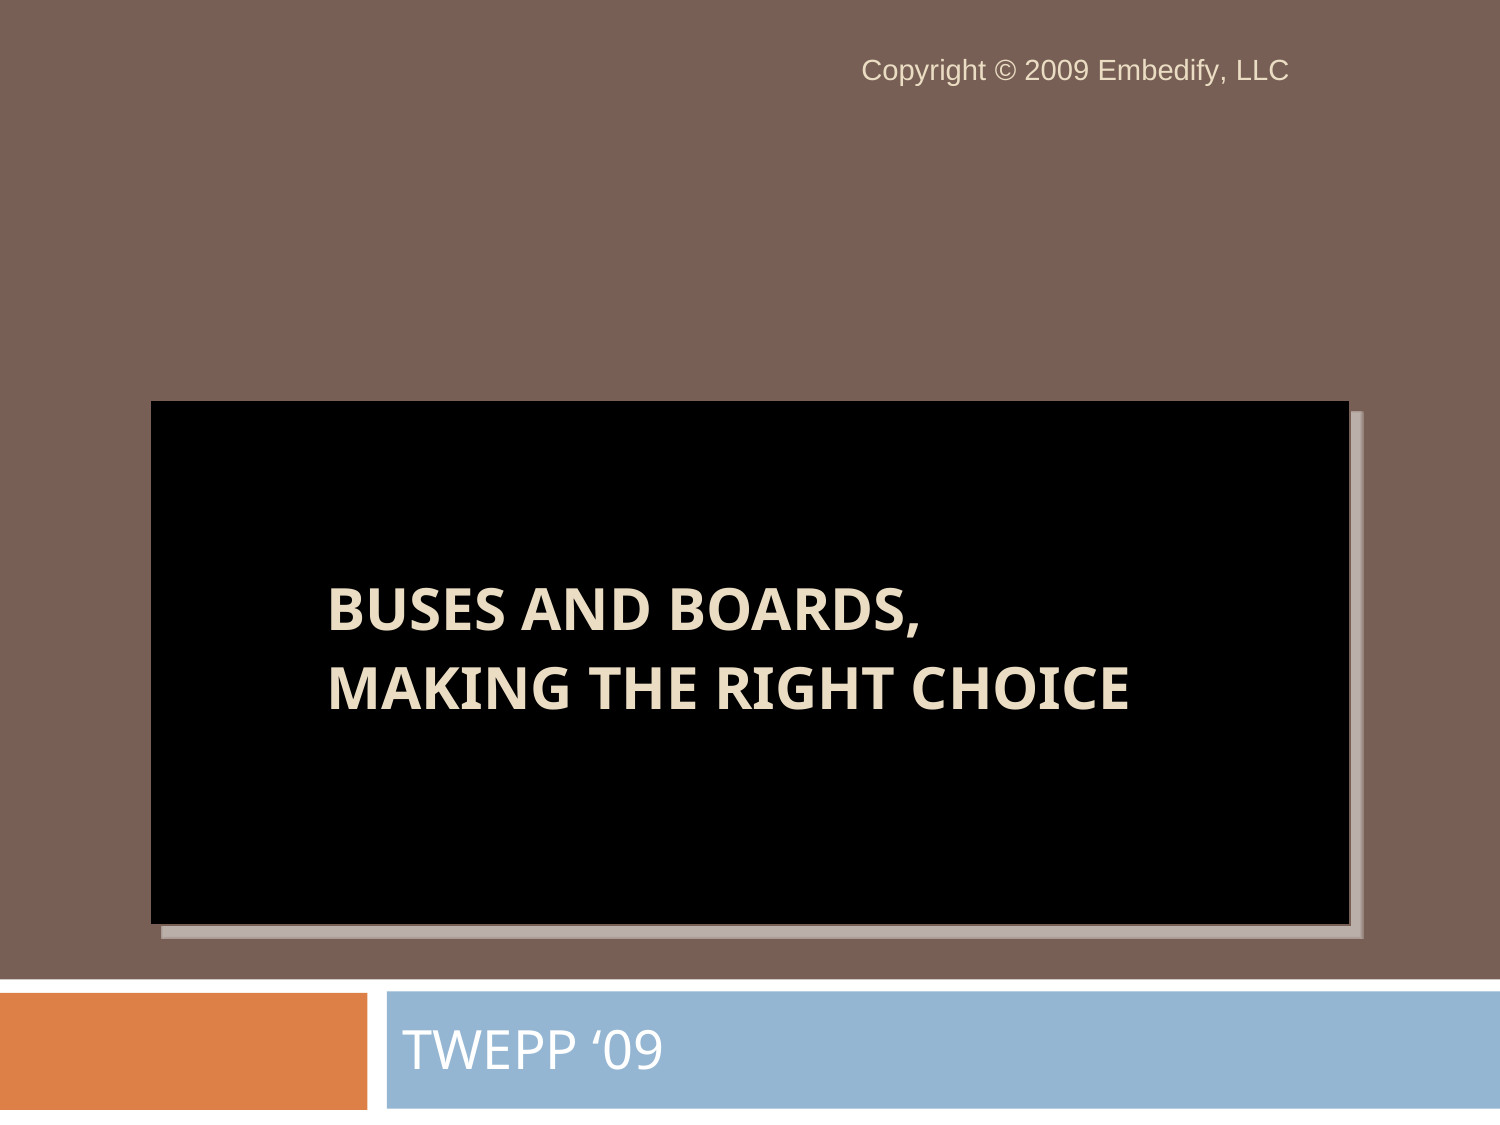

Copyright © 2009 Embedify, LLC
# BUSES AND BOARDS, MAKING THE RIGHT CHOICE
TWEPP ‘09